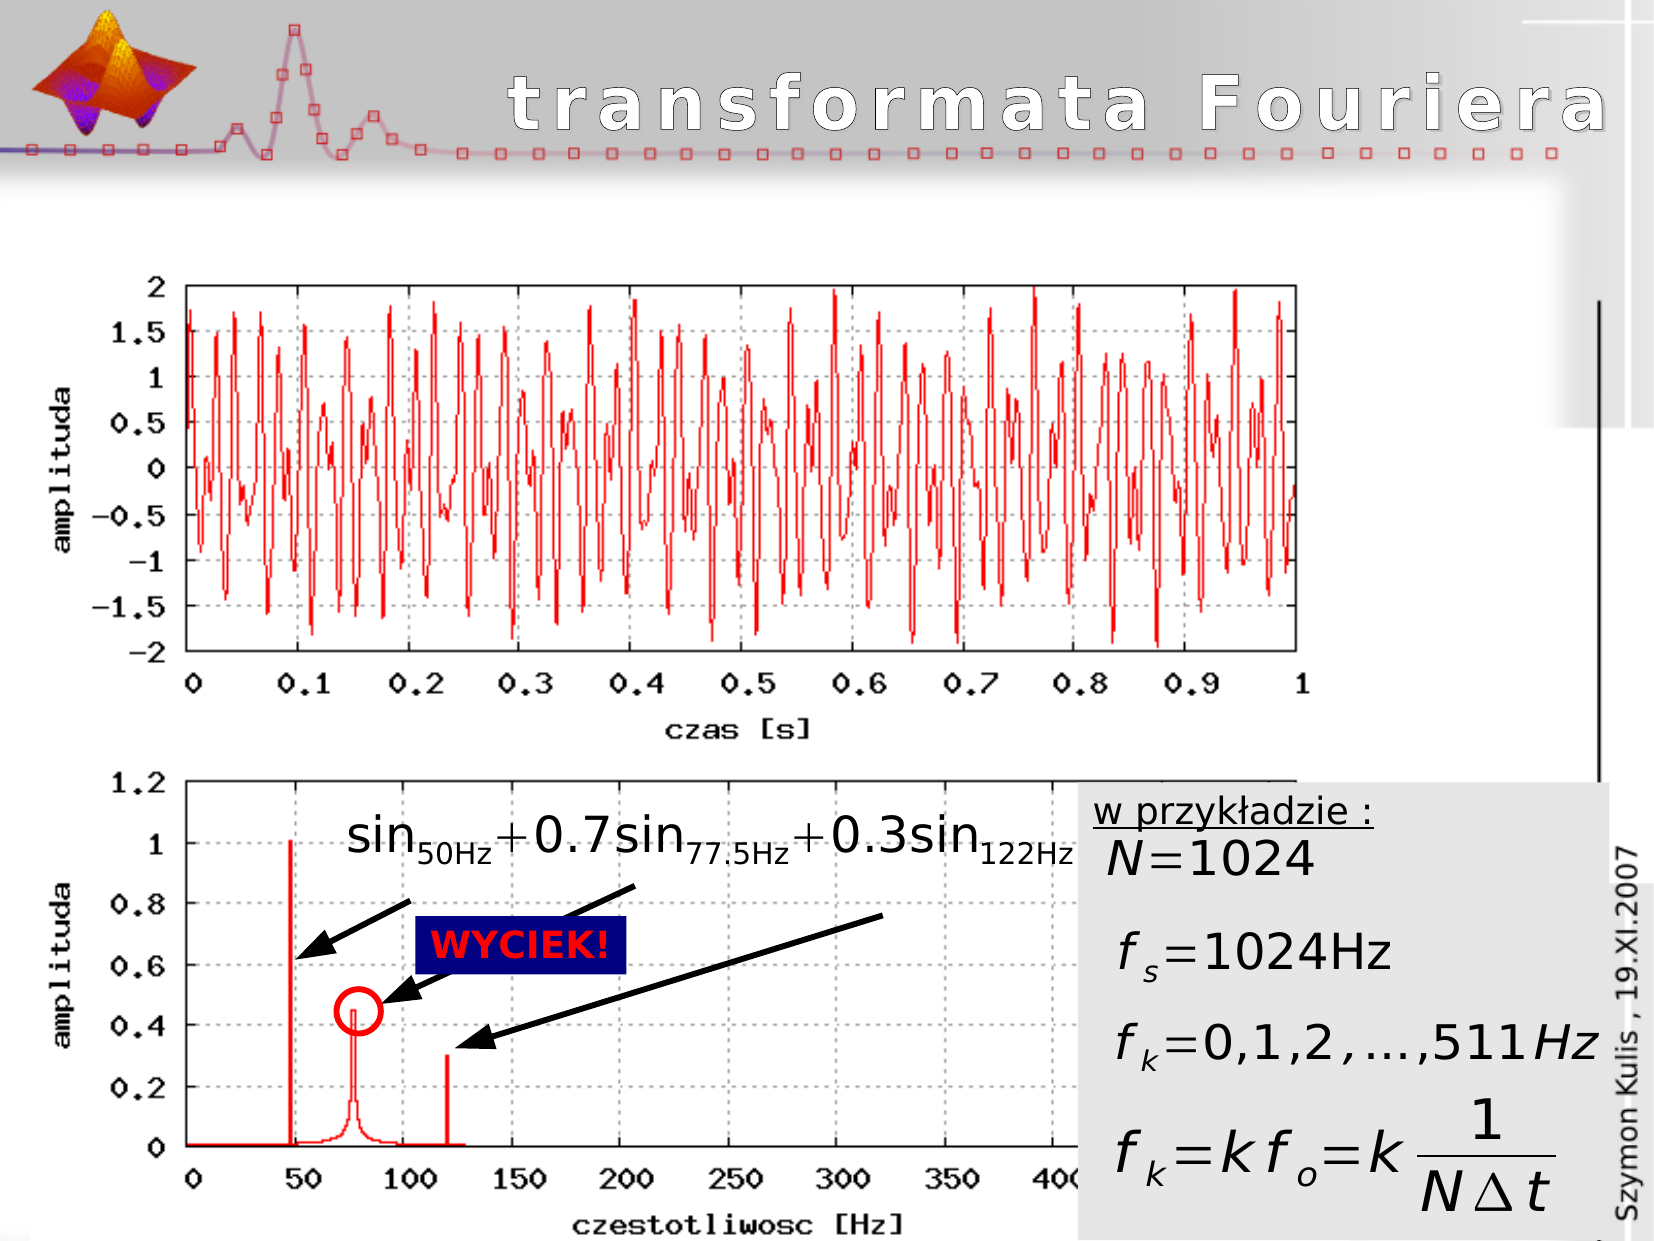

# transformata Fouriera
w przykładzie :
WYCIEK!